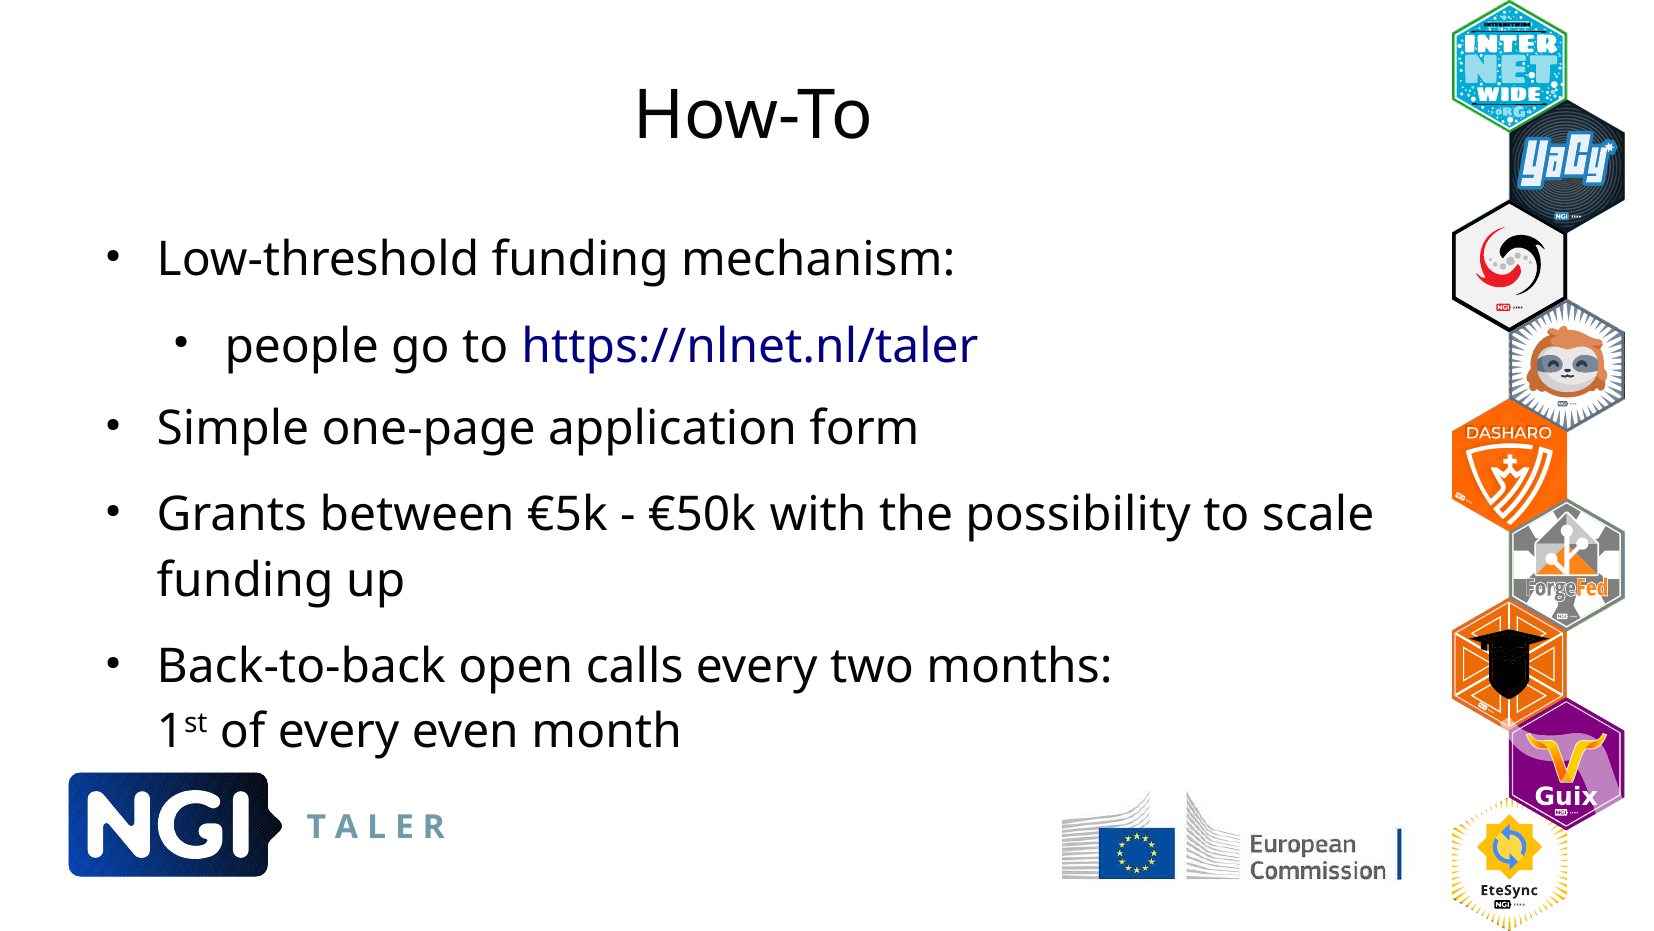

# How-To
Low-threshold funding mechanism:
people go to https://nlnet.nl/taler
Simple one-page application form
Grants between €5k - €50k with the possibility to scale funding up
Back-to-back open calls every two months:
1st of every even month